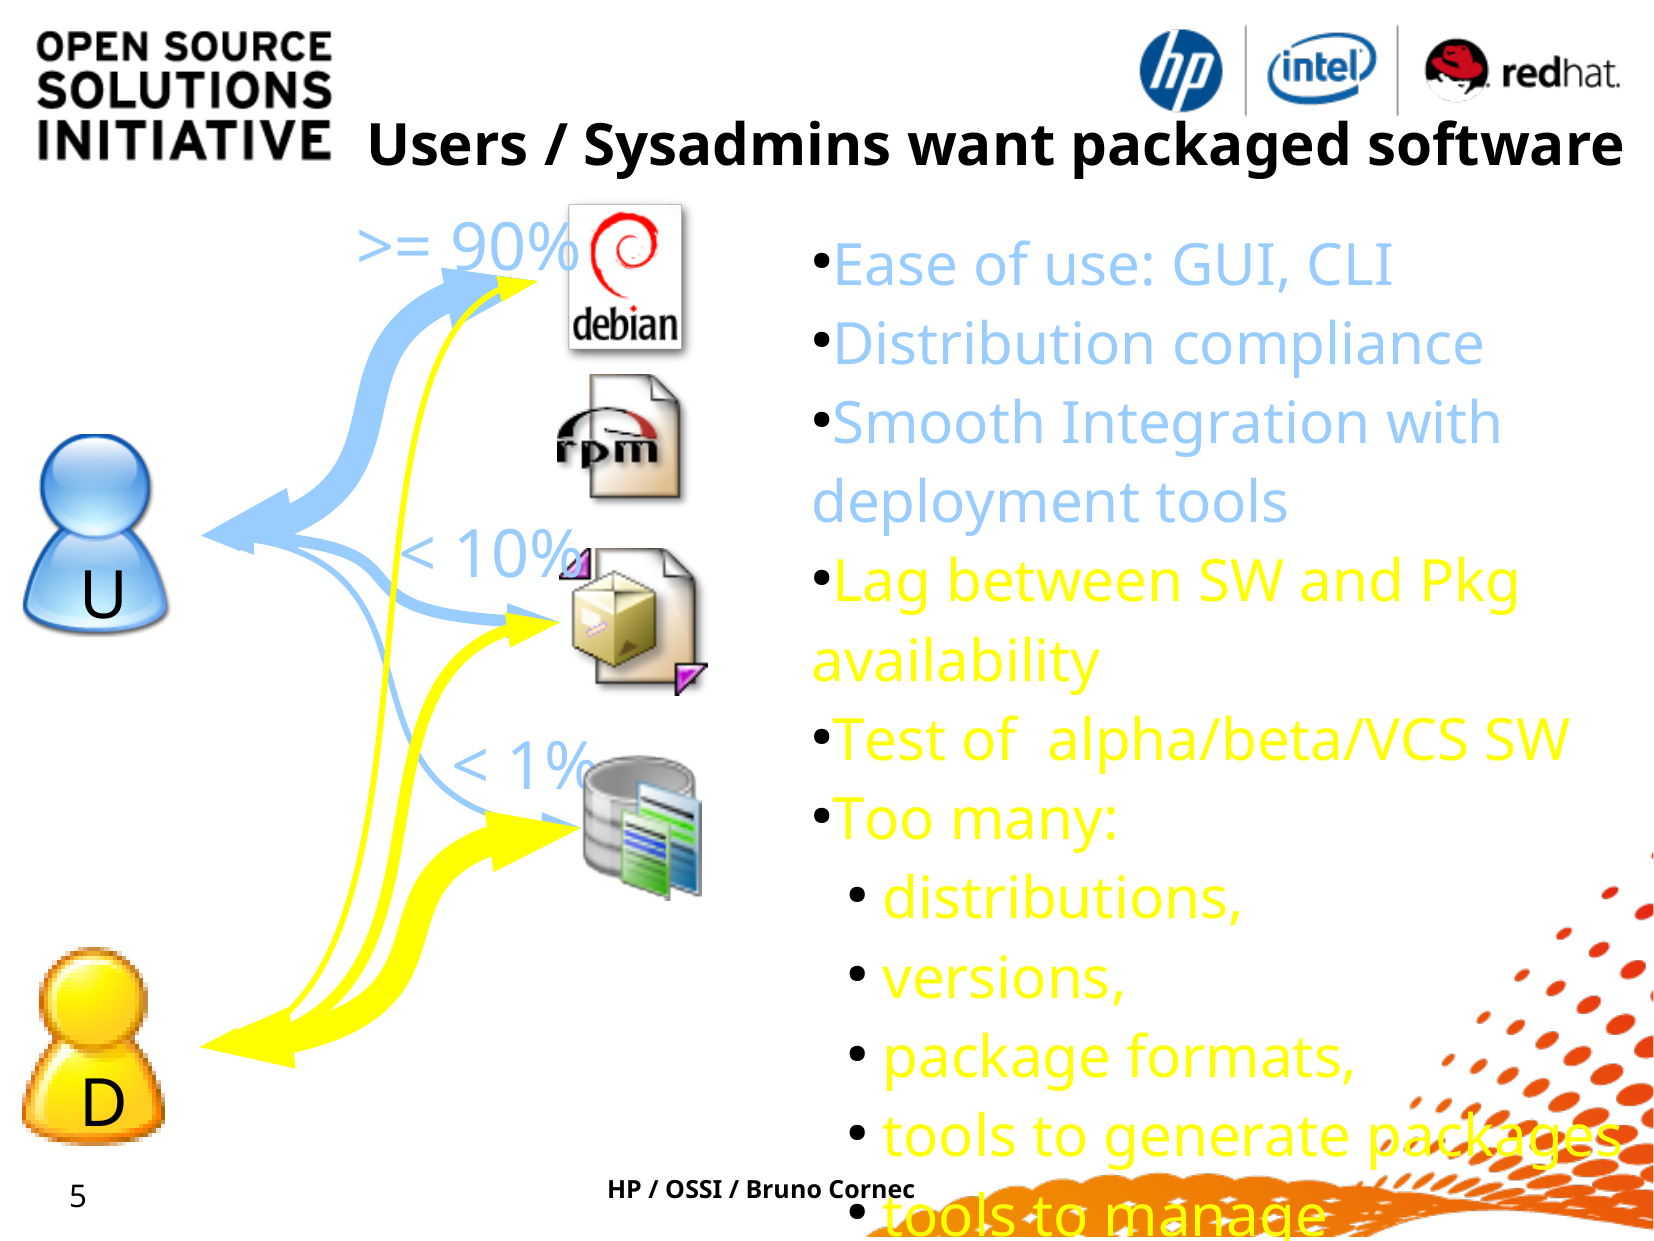

# Users / Sysadmins want packaged software
>= 90%
Ease of use: GUI, CLI
Distribution compliance
Smooth Integration with deployment tools
Lag between SW and Pkg availability
Test of alpha/beta/VCS SW
Too many:
distributions,
versions,
package formats,
tools to generate packages
tools to manage repositories
< 10%
U
< 1%
D